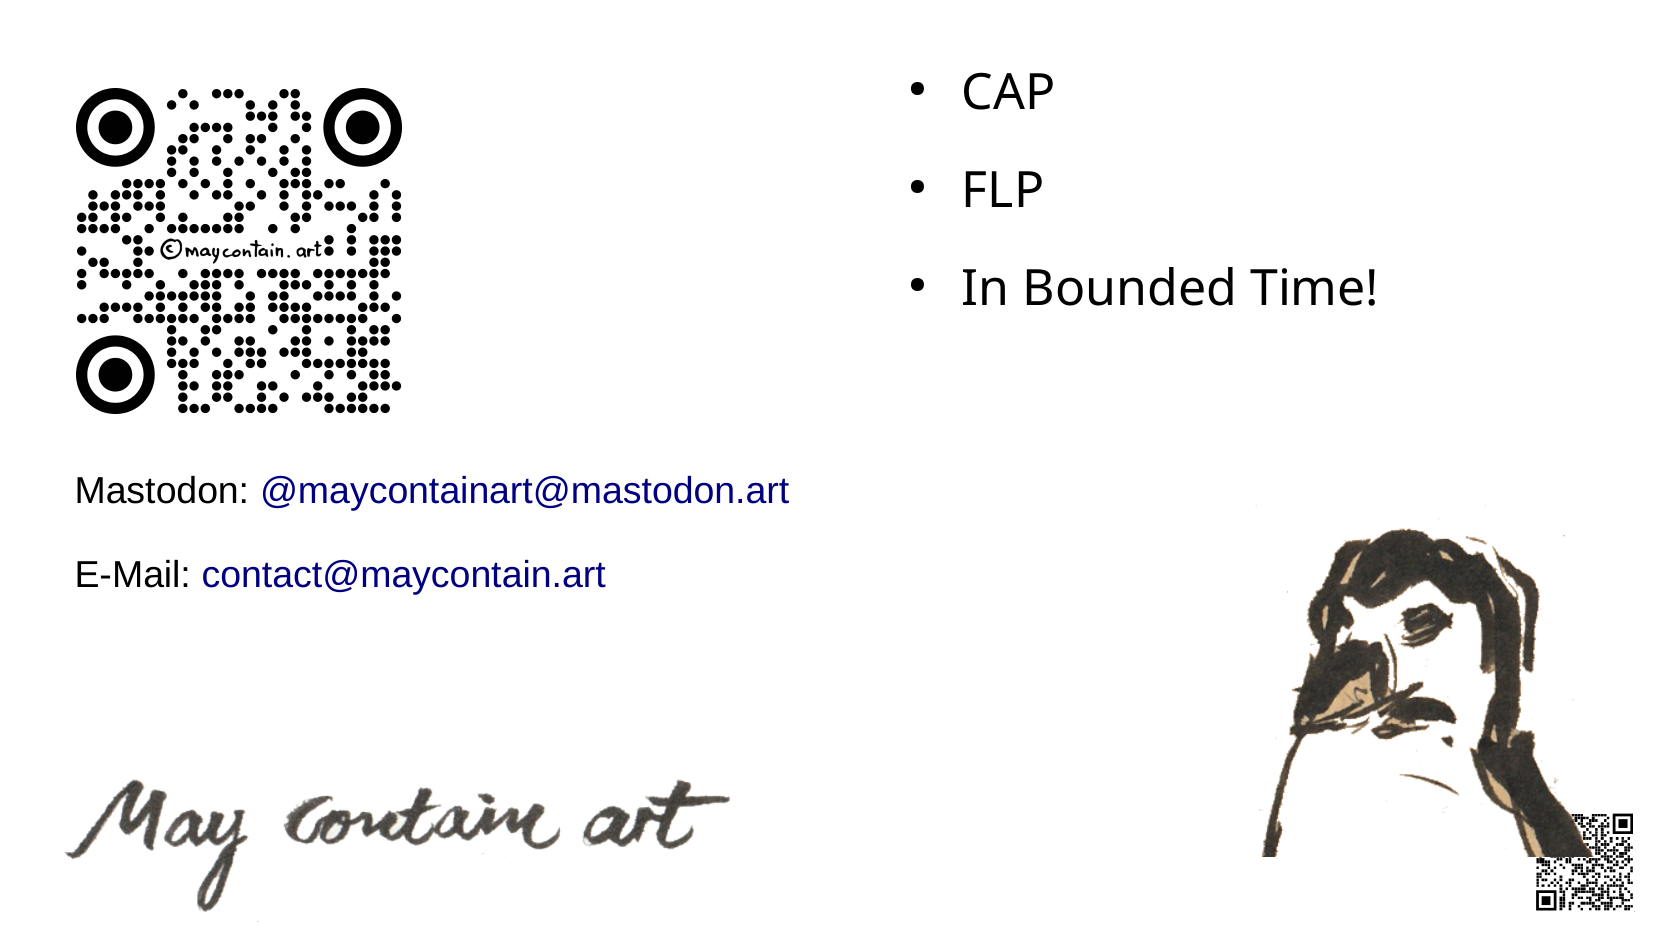

# CAP
FLP
In Bounded Time!
Mastodon: @maycontainart@mastodon.art
E-Mail: contact@maycontain.art